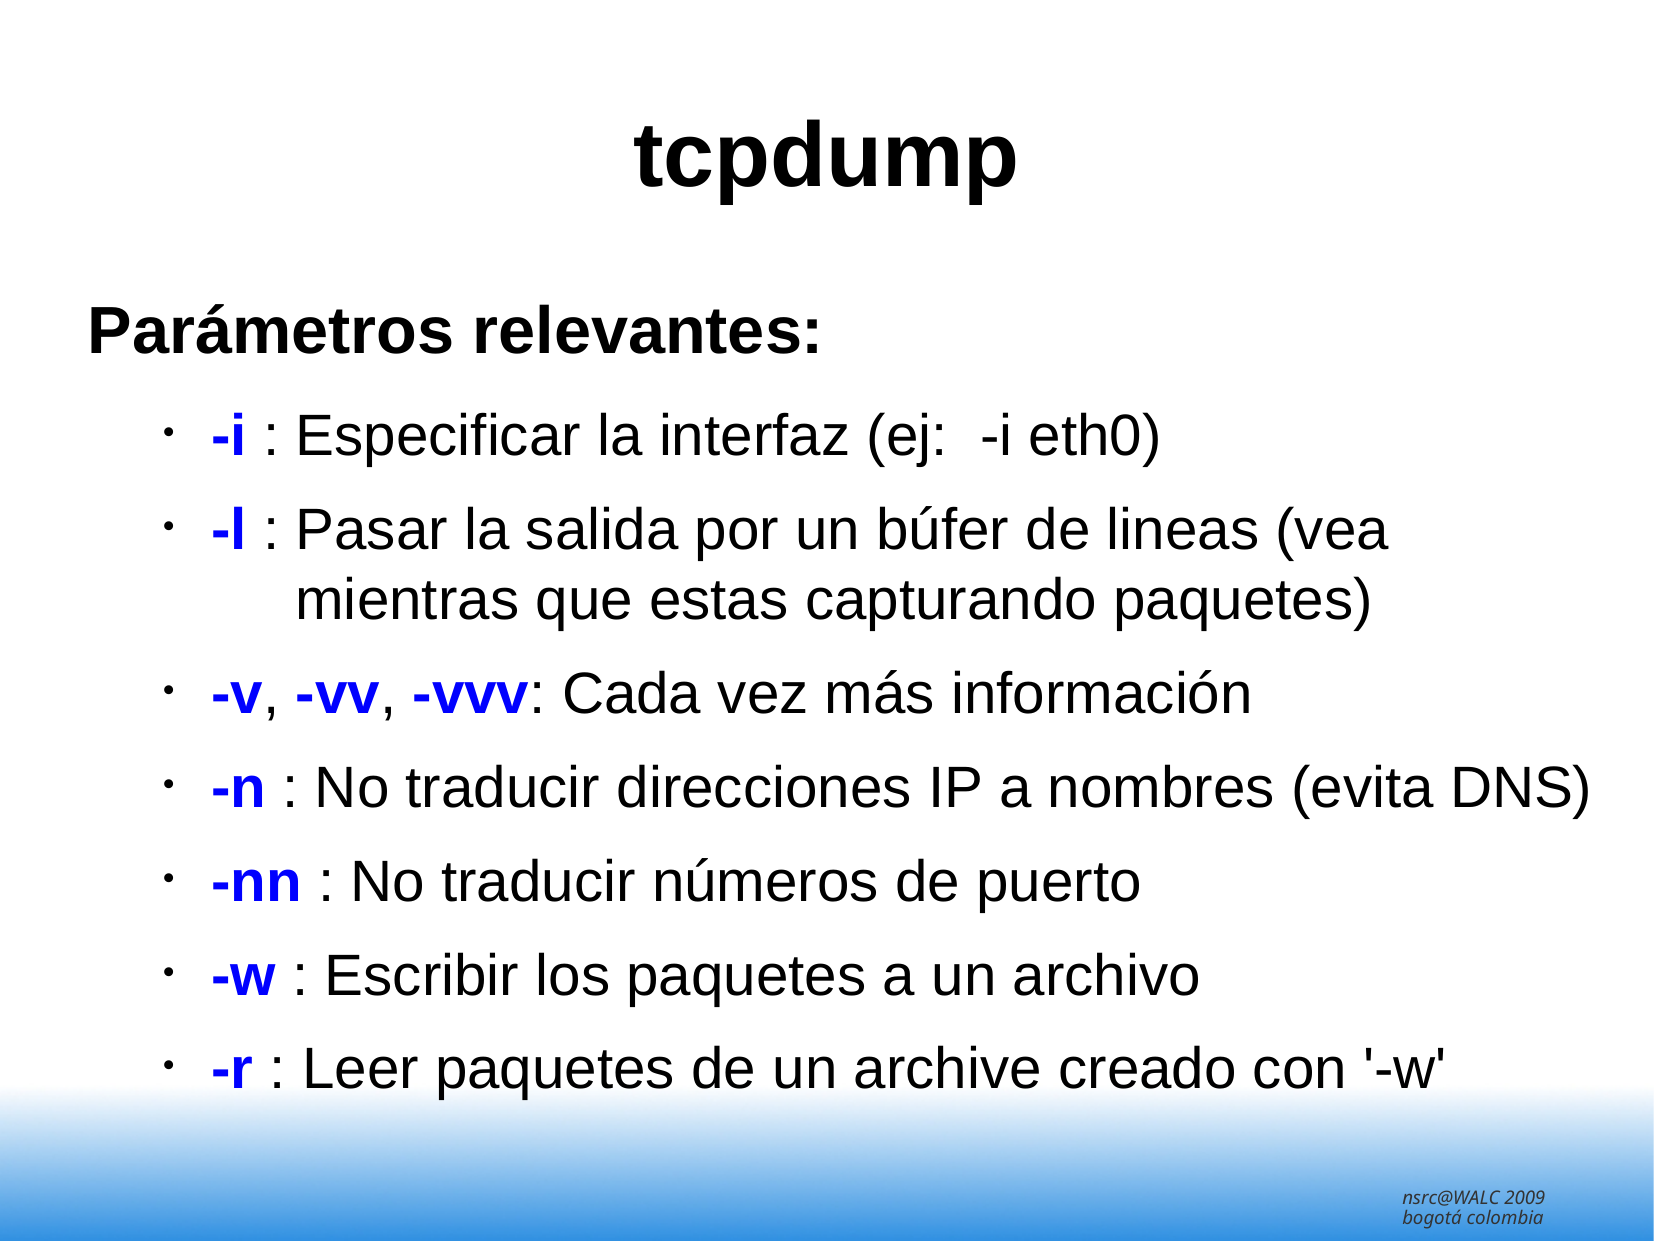

# tcpdump
Parámetros relevantes:
-i : Especificar la interfaz (ej: -i eth0)‏
-l : Pasar la salida por un búfer de lineas (vea
 	mientras que estas capturando paquetes)
-v, -vv, -vvv: Cada vez más información
-n : No traducir direcciones IP a nombres (evita DNS)
-nn : No traducir números de puerto
-w : Escribir los paquetes a un archivo
-r : Leer paquetes de un archive creado con '-w'